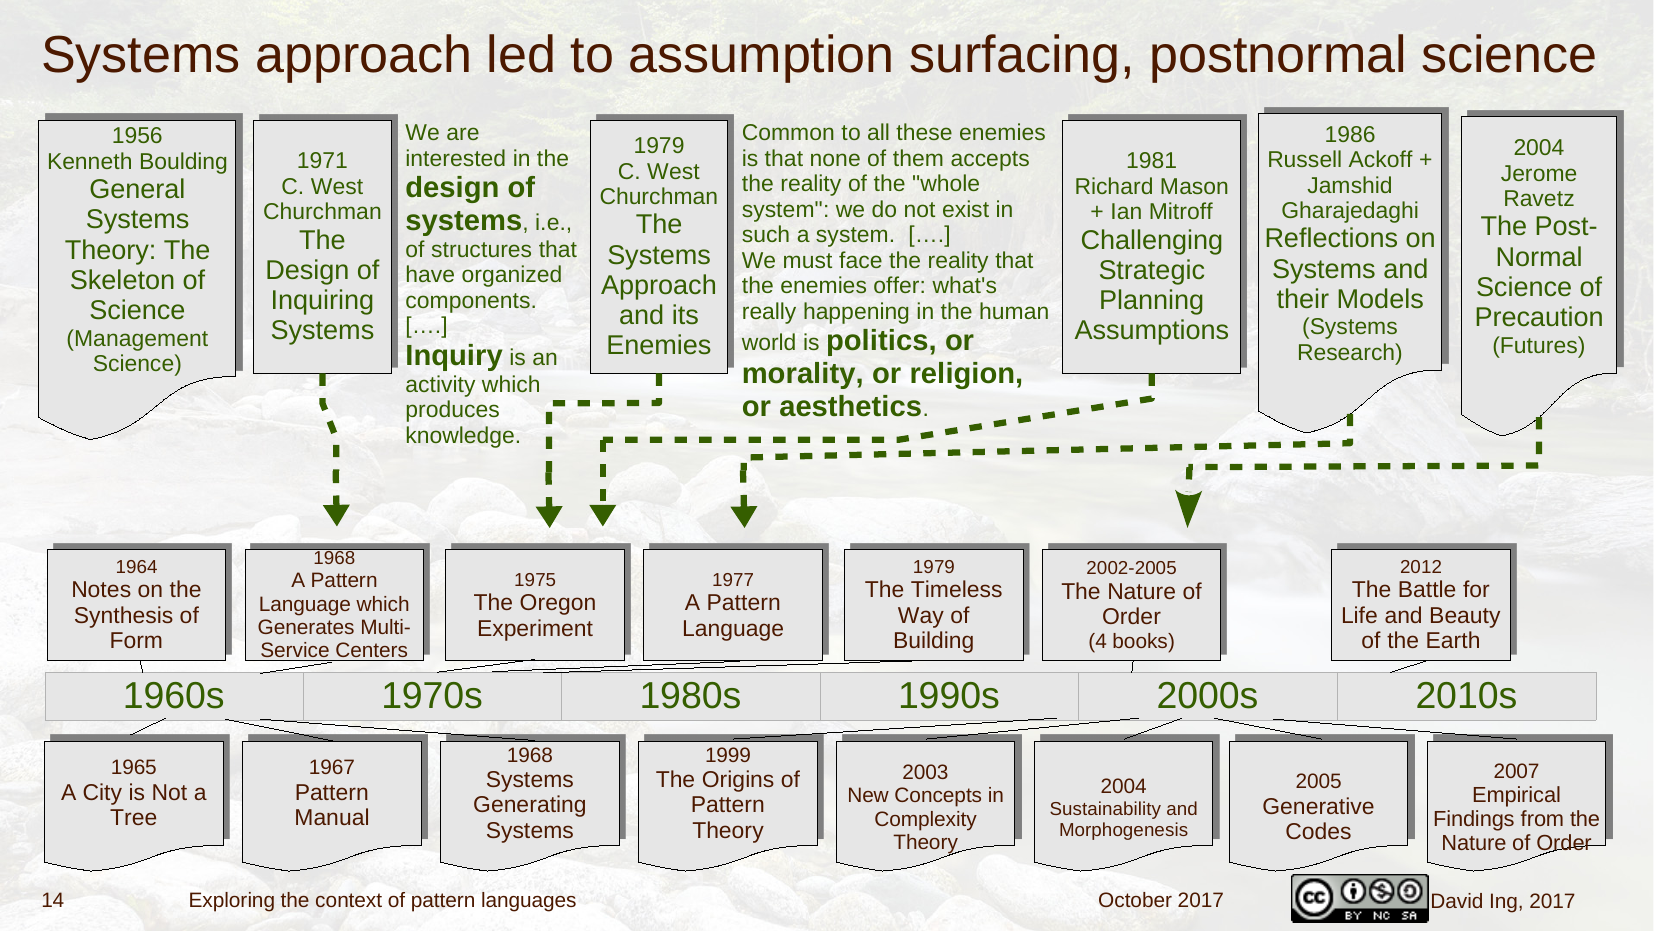

# Systems approach led to assumption surfacing, postnormal science
We are interested in the design of systems, i.e., of structures that have organized components. [….]
Inquiry is an activity which produces knowledge.
Common to all these enemies is that none of them accepts the reality of the "whole system": we do not exist in such a system. [….]
We must face the reality that the enemies offer: what's really happening in the human world is politics, or morality, or religion, or aesthetics.
1986
Russell Ackoff + Jamshid Gharajedaghi
Reflections on Systems and their Models
(Systems Research)
2004
Jerome Ravetz
The Post-Normal Science of Precaution
(Futures)
1956
Kenneth Boulding
General Systems Theory: The Skeleton of Science
(Management Science)
1971
C. West Churchman
The Design of Inquiring Systems
1979
C. West Churchman
The Systems Approach and its Enemies
1981
Richard Mason + Ian Mitroff
Challenging Strategic Planning Assumptions
1964
Notes on the Synthesis of Form
1968
A Pattern Language which Generates Multi-Service Centers
1975
The Oregon Experiment
1977
A Pattern Language
1979
The Timeless Way of Building
2002-2005
The Nature of Order
(4 books)
2012
The Battle for Life and Beauty of the Earth
| 1960s | 1970s | 1980s | 1990s | 2000s | 2010s |
| --- | --- | --- | --- | --- | --- |
1965
A City is Not a Tree
1967
Pattern Manual
1968
Systems Generating Systems
1999
The Origins of Pattern Theory
2003
New Concepts in Complexity Theory
2004
Sustainability and Morphogenesis
2005
Generative Codes
2007
Empirical Findings from the Nature of Order
Exploring the context of pattern languages
October 2017
14